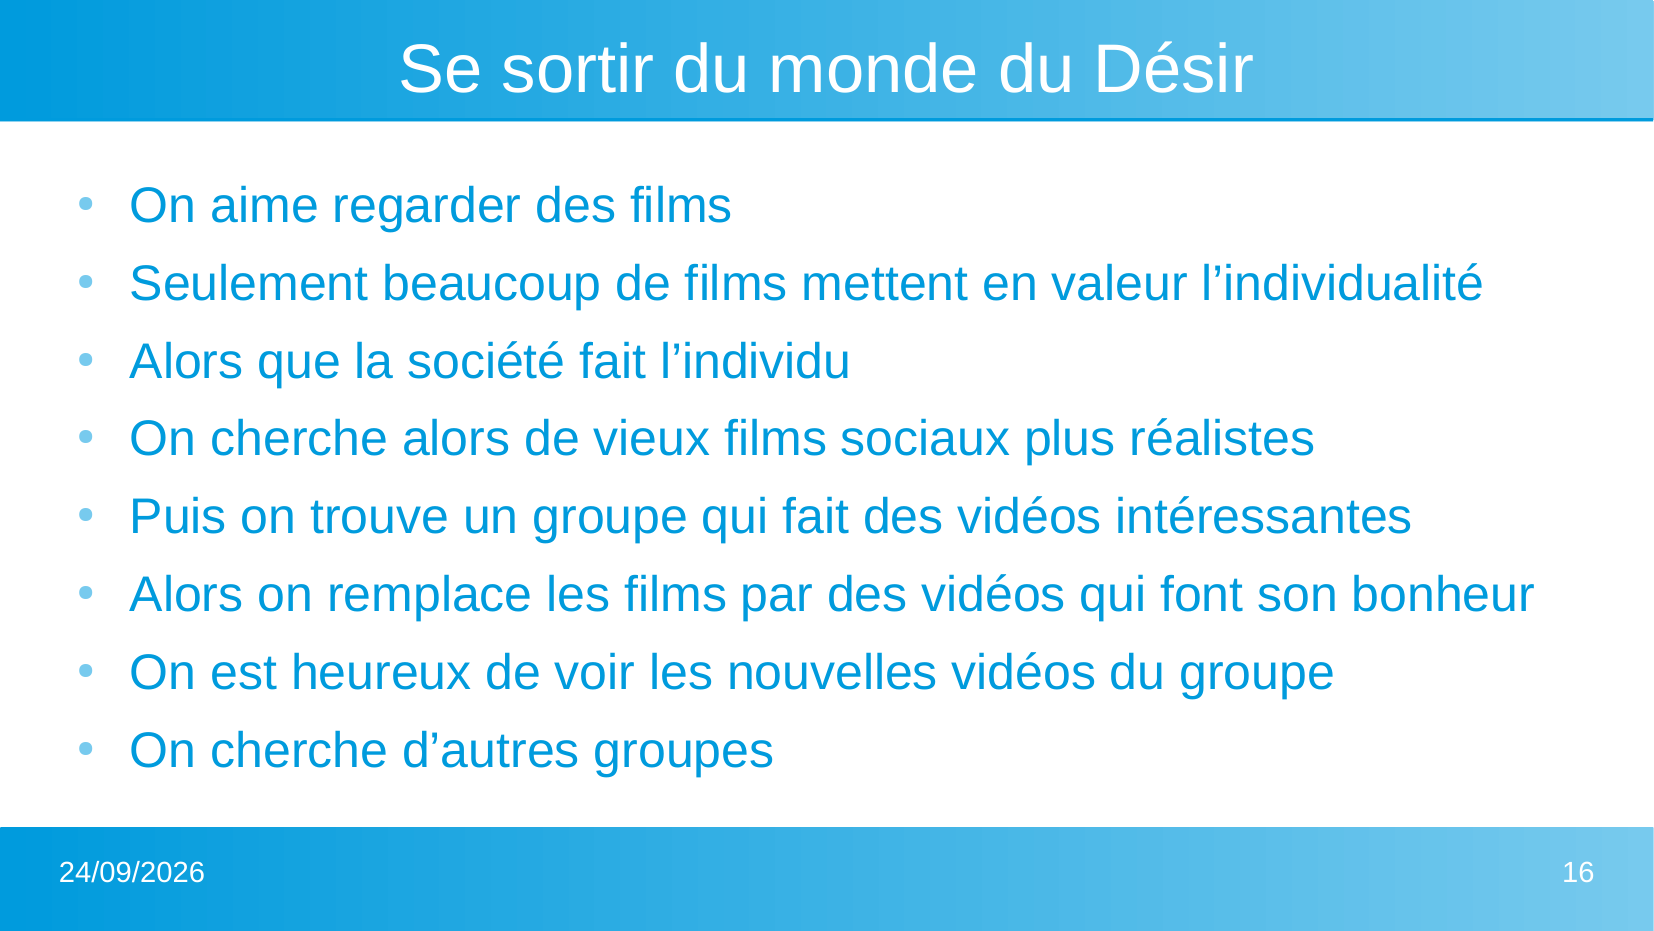

# Se sortir du monde du Désir
On aime regarder des films
Seulement beaucoup de films mettent en valeur l’individualité
Alors que la société fait l’individu
On cherche alors de vieux films sociaux plus réalistes
Puis on trouve un groupe qui fait des vidéos intéressantes
Alors on remplace les films par des vidéos qui font son bonheur
On est heureux de voir les nouvelles vidéos du groupe
On cherche d’autres groupes
16